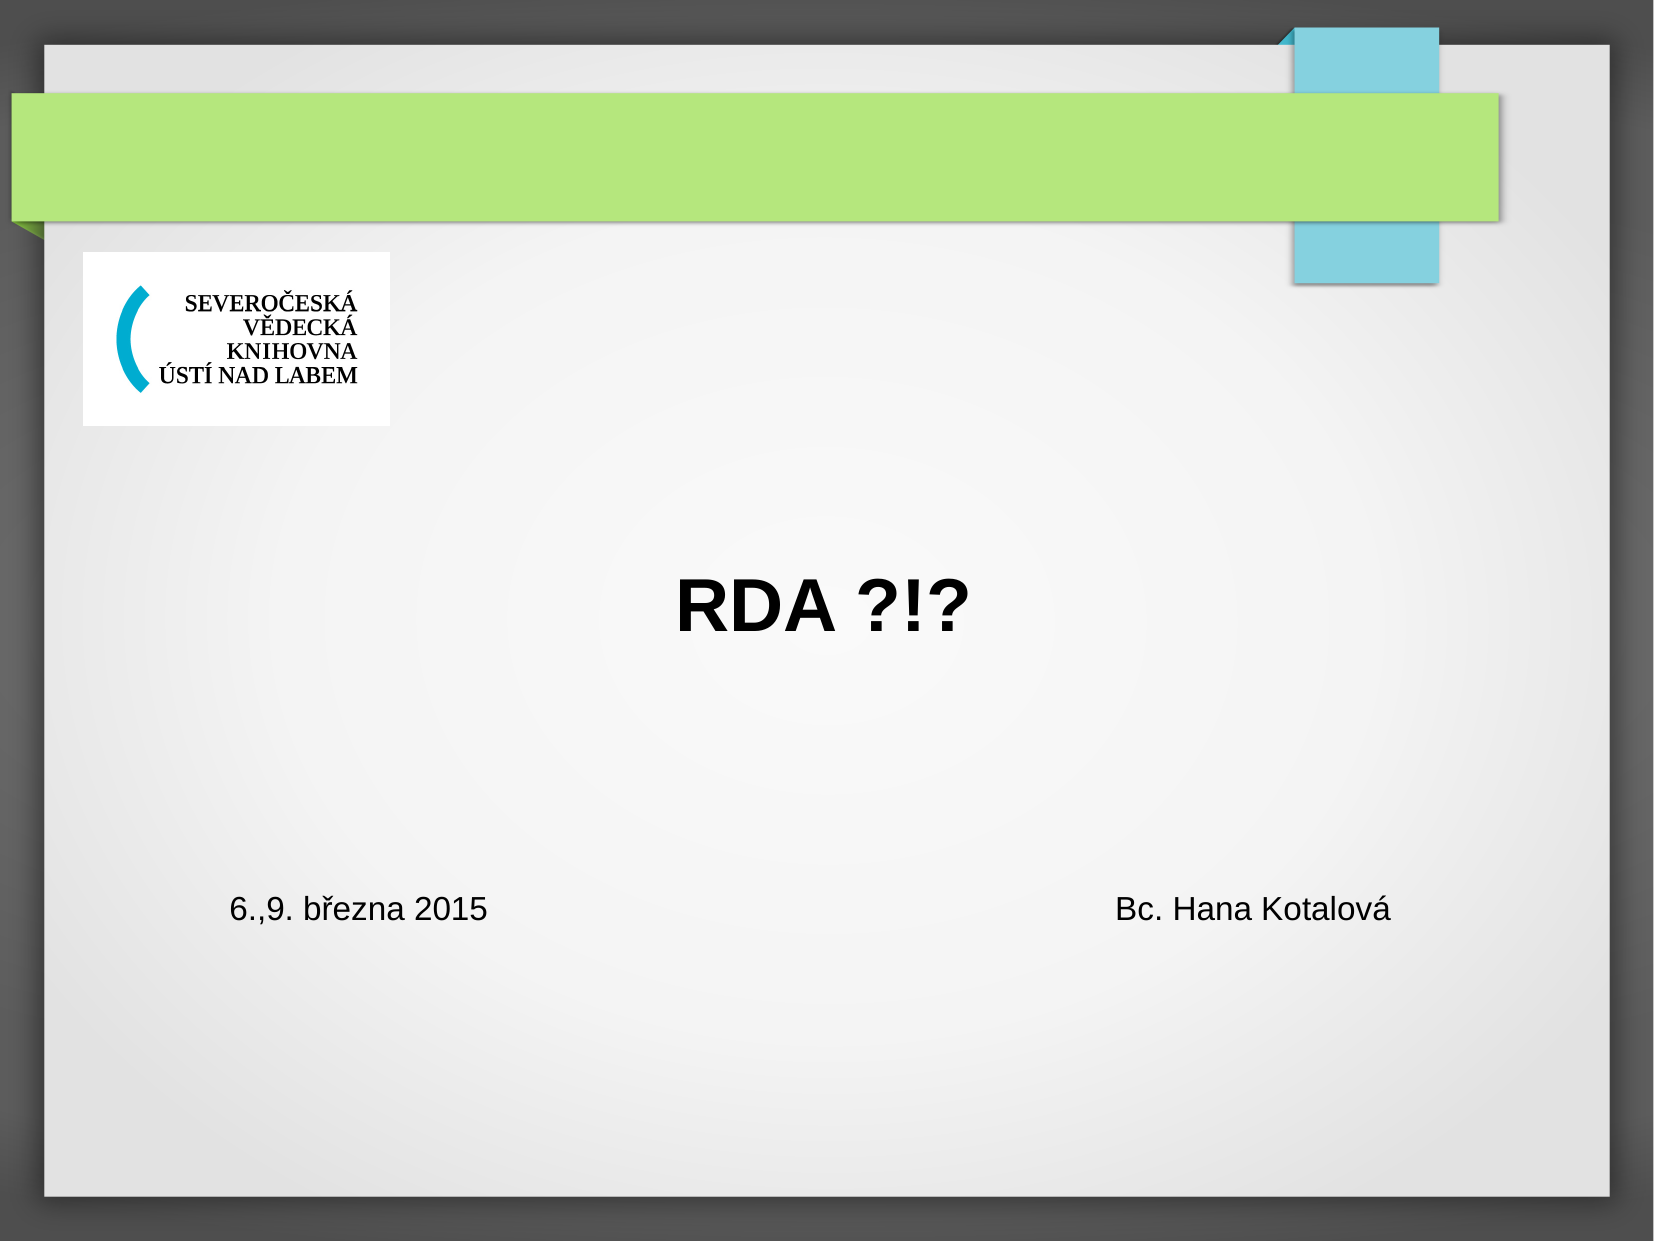

#
RDA ?!?
6.,9. března 2015									Bc. Hana Kotalová